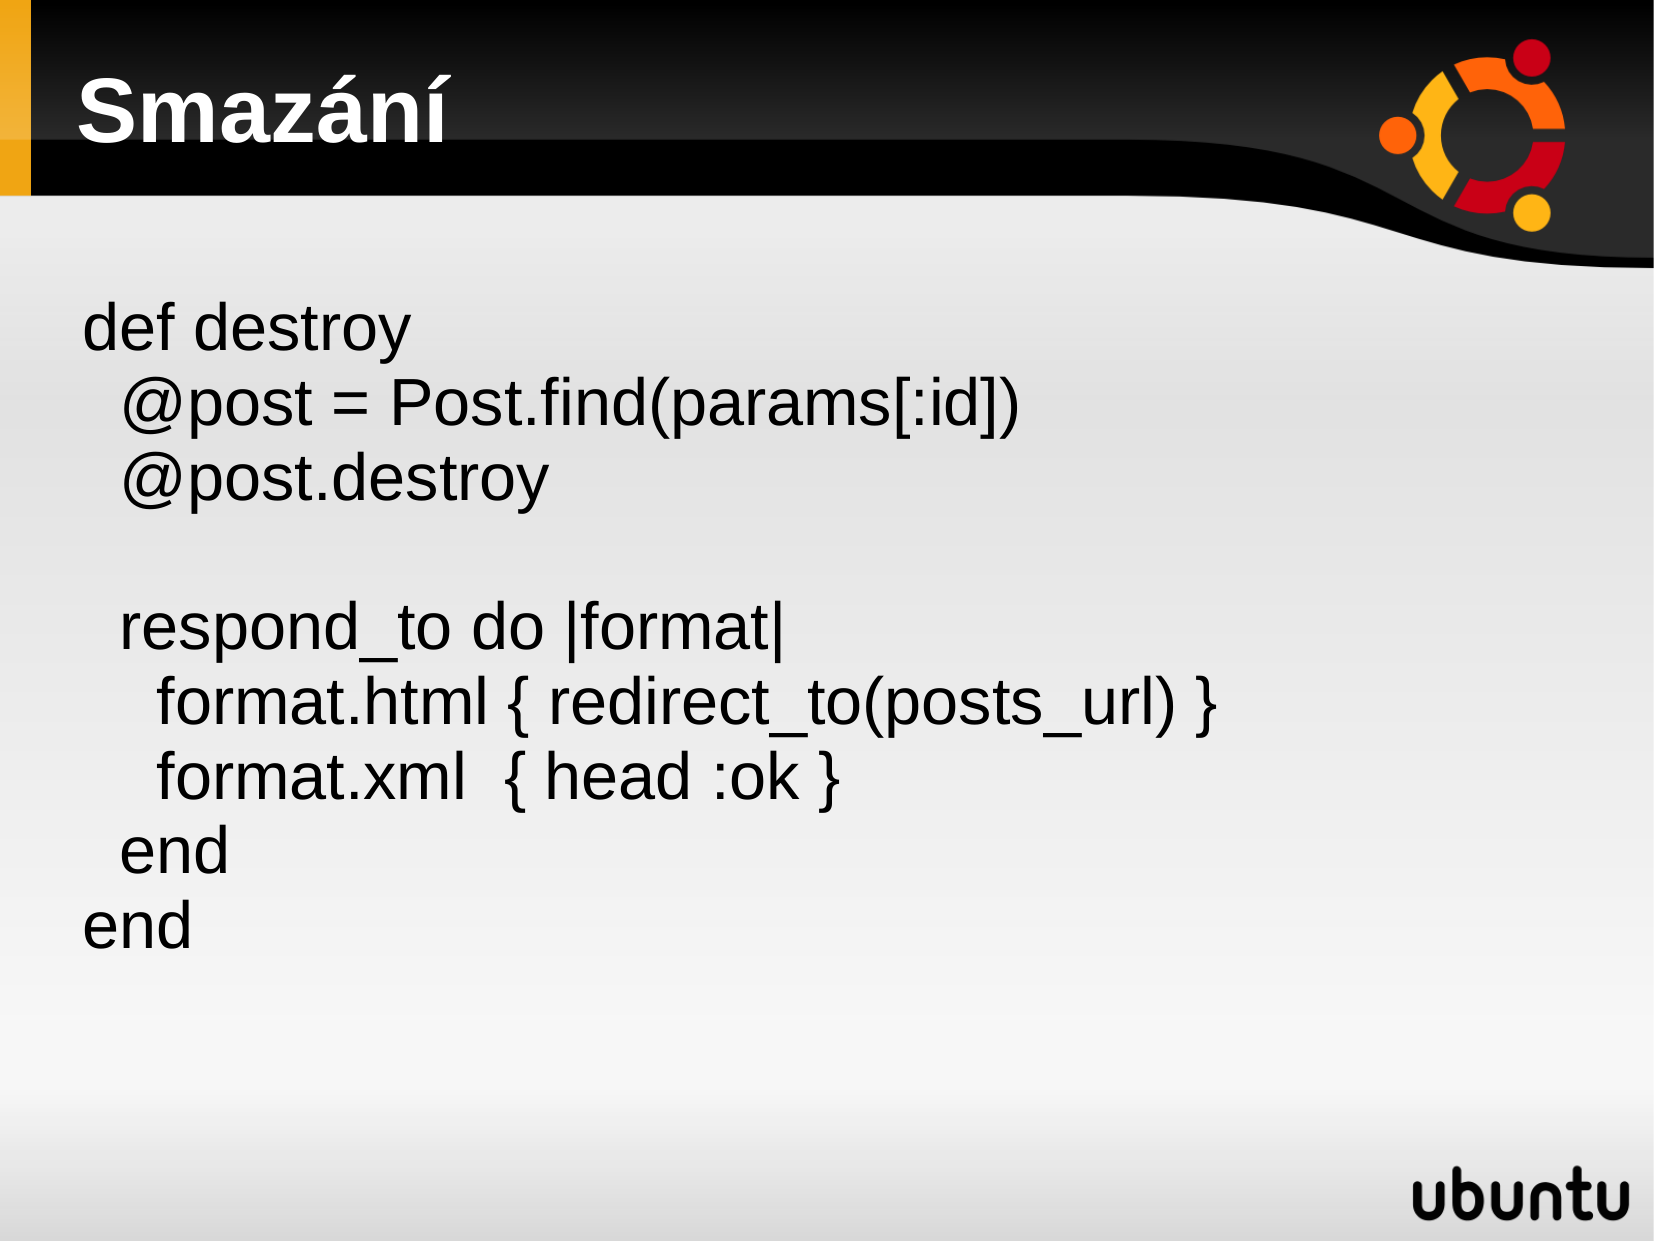

# Smazání
def destroy
 @post = Post.find(params[:id])
 @post.destroy
 respond_to do |format|
 format.html { redirect_to(posts_url) }
 format.xml { head :ok }
 end
end